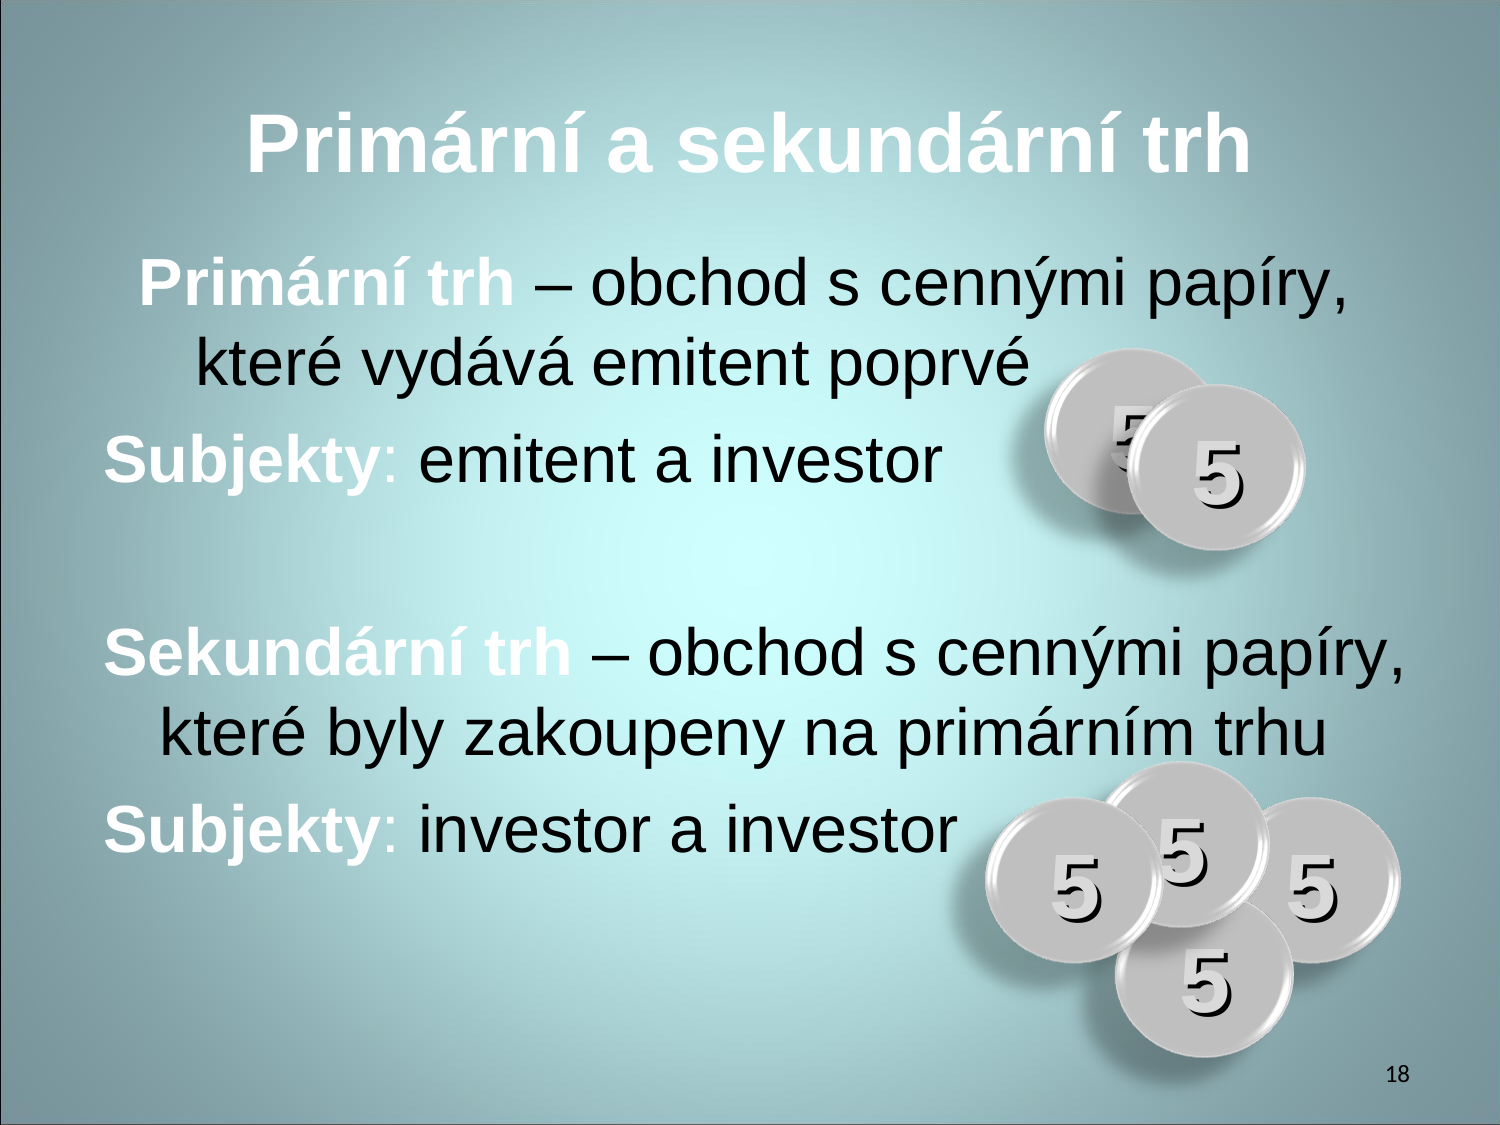

# Primární a sekundární trh
Primární trh – obchod s cennými papíry, které vydává emitent poprvé
Subjekty: emitent a investor
Sekundární trh – obchod s cennými papíry, které byly zakoupeny na primárním trhu
Subjekty: investor a investor
5
5
5
5
5
5